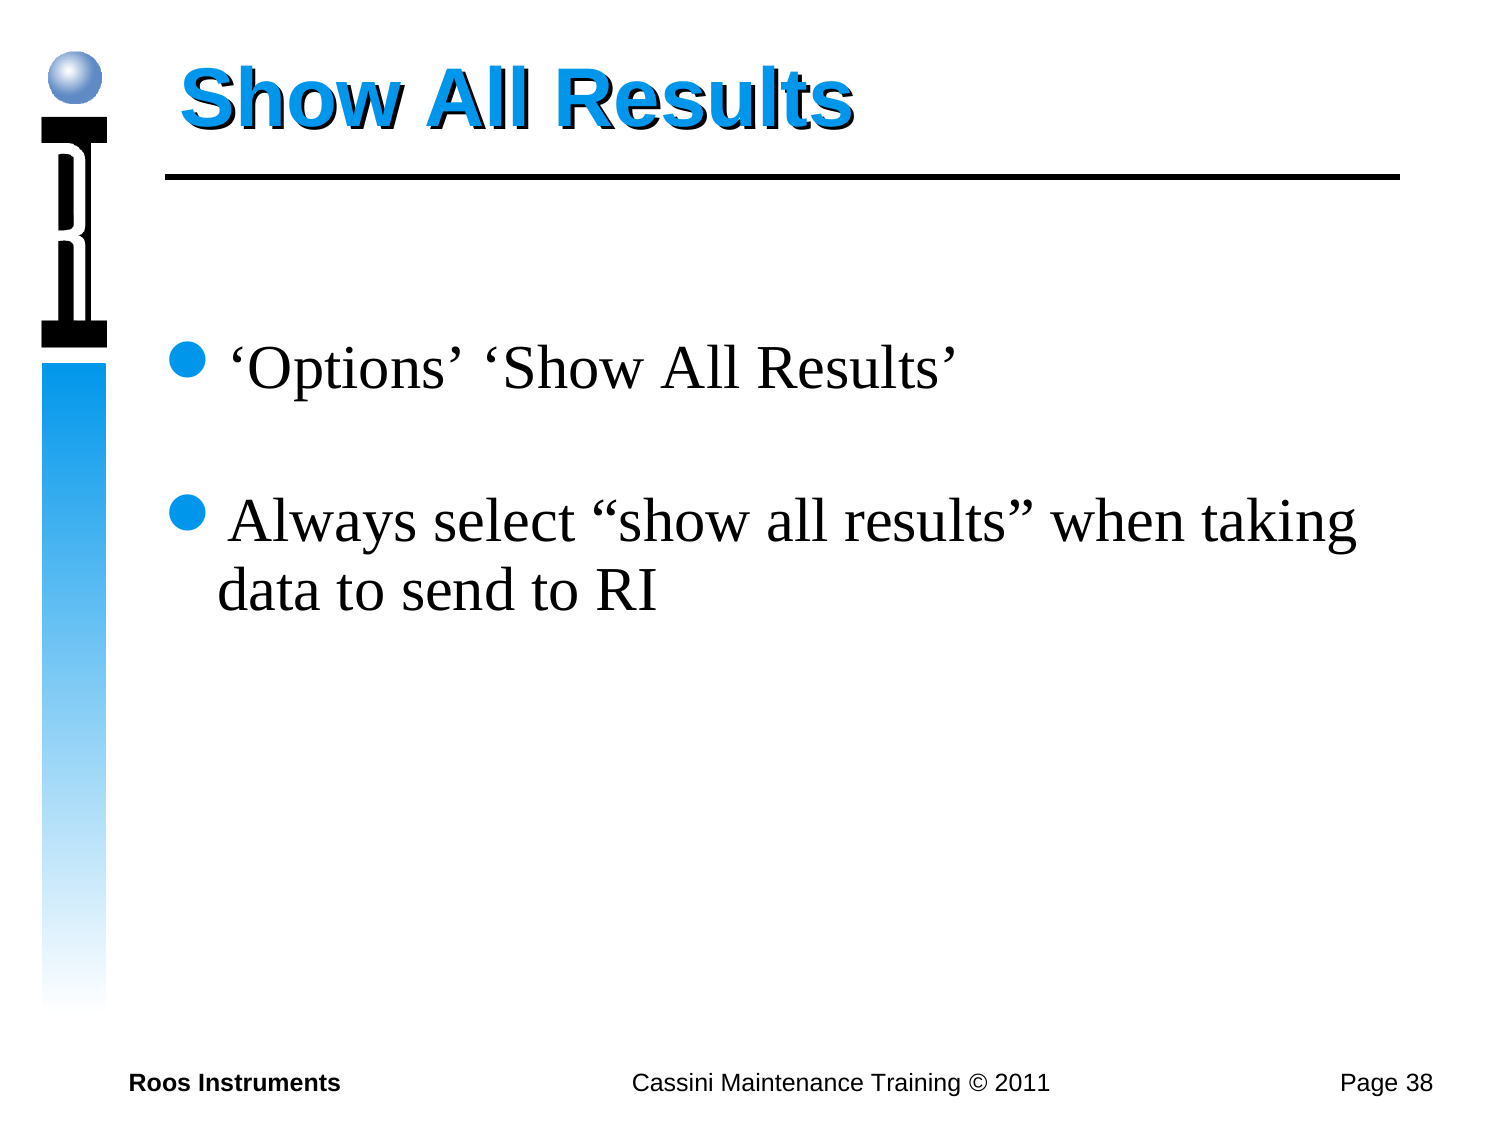

# Show All Results
‘Options’ ‘Show All Results’
Always select “show all results” when taking data to send to RI